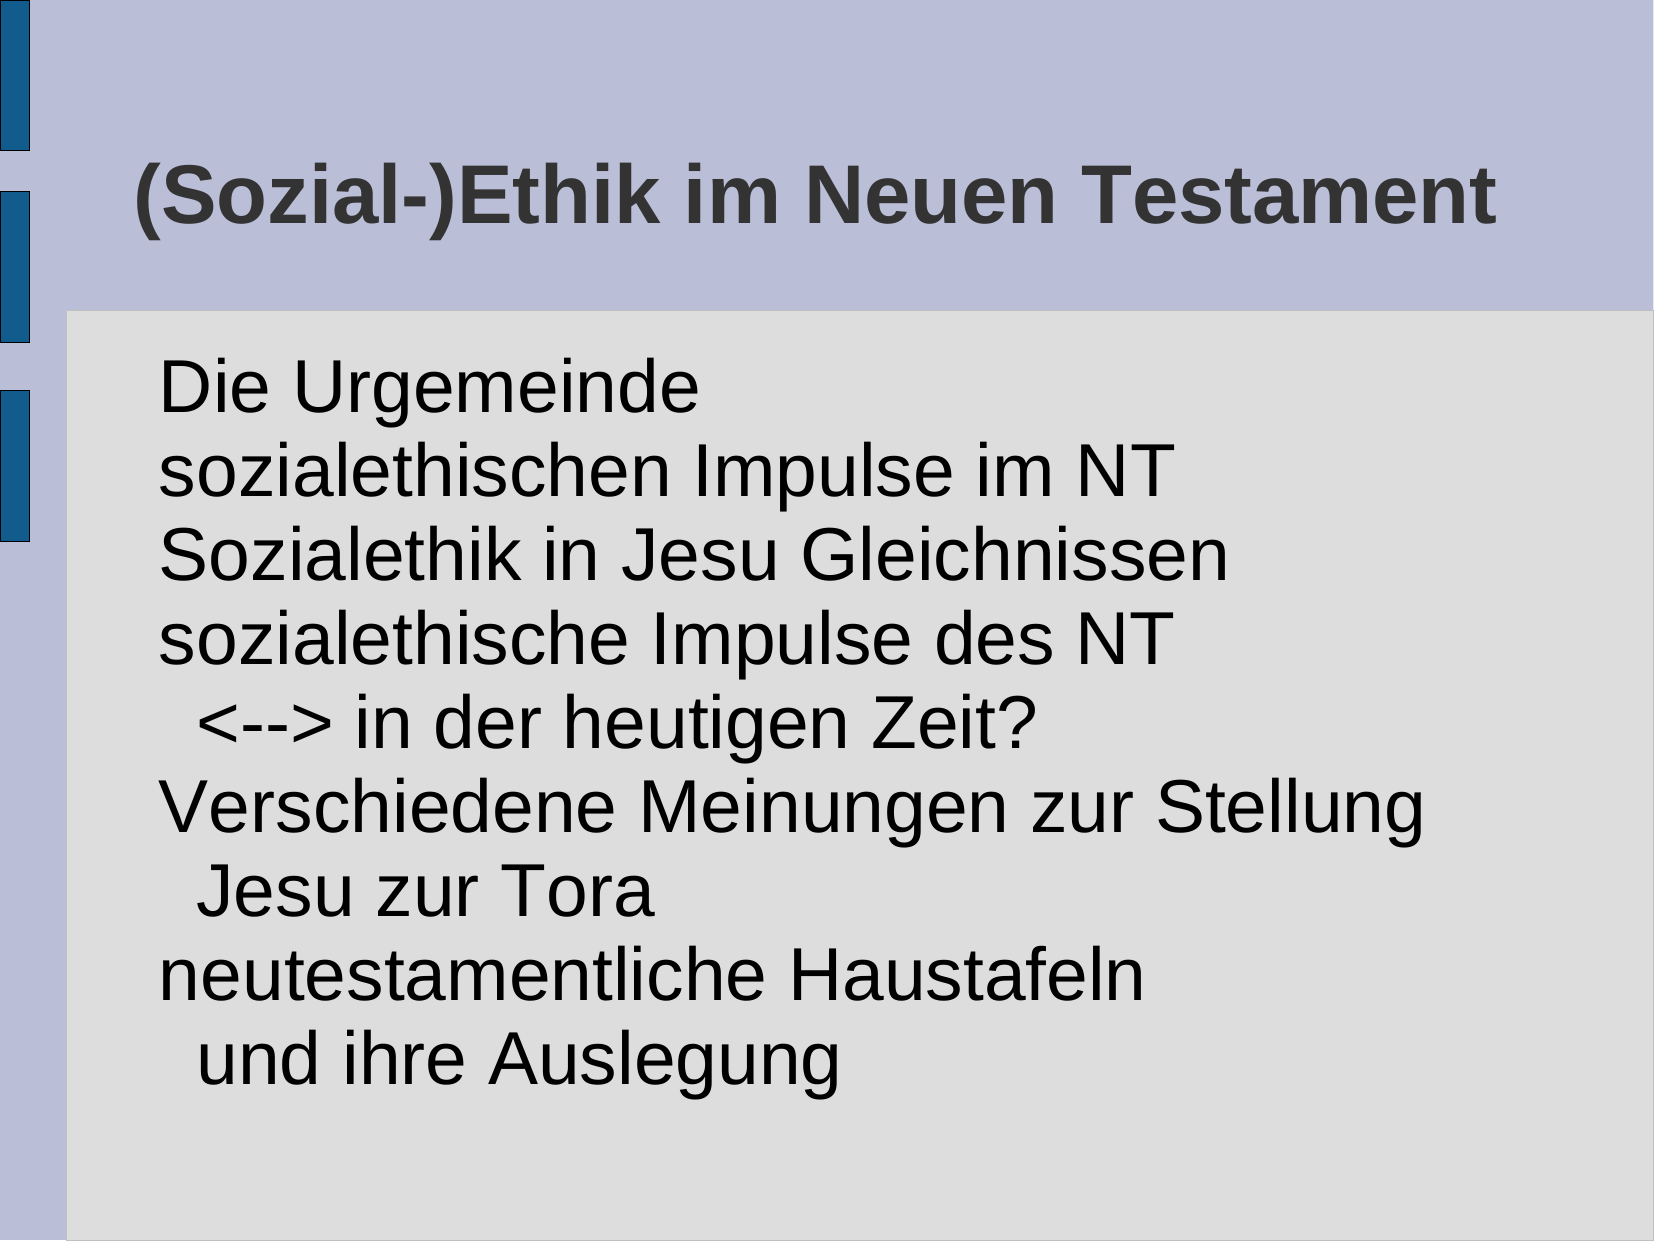

# (Sozial-)Ethik im Neuen Testament
Die Urgemeinde
sozialethischen Impulse im NT
Sozialethik in Jesu Gleichnissen
sozialethische Impulse des NT
<--> in der heutigen Zeit?
Verschiedene Meinungen zur Stellung Jesu zur Tora
neutestamentliche Haustafeln
und ihre Auslegung